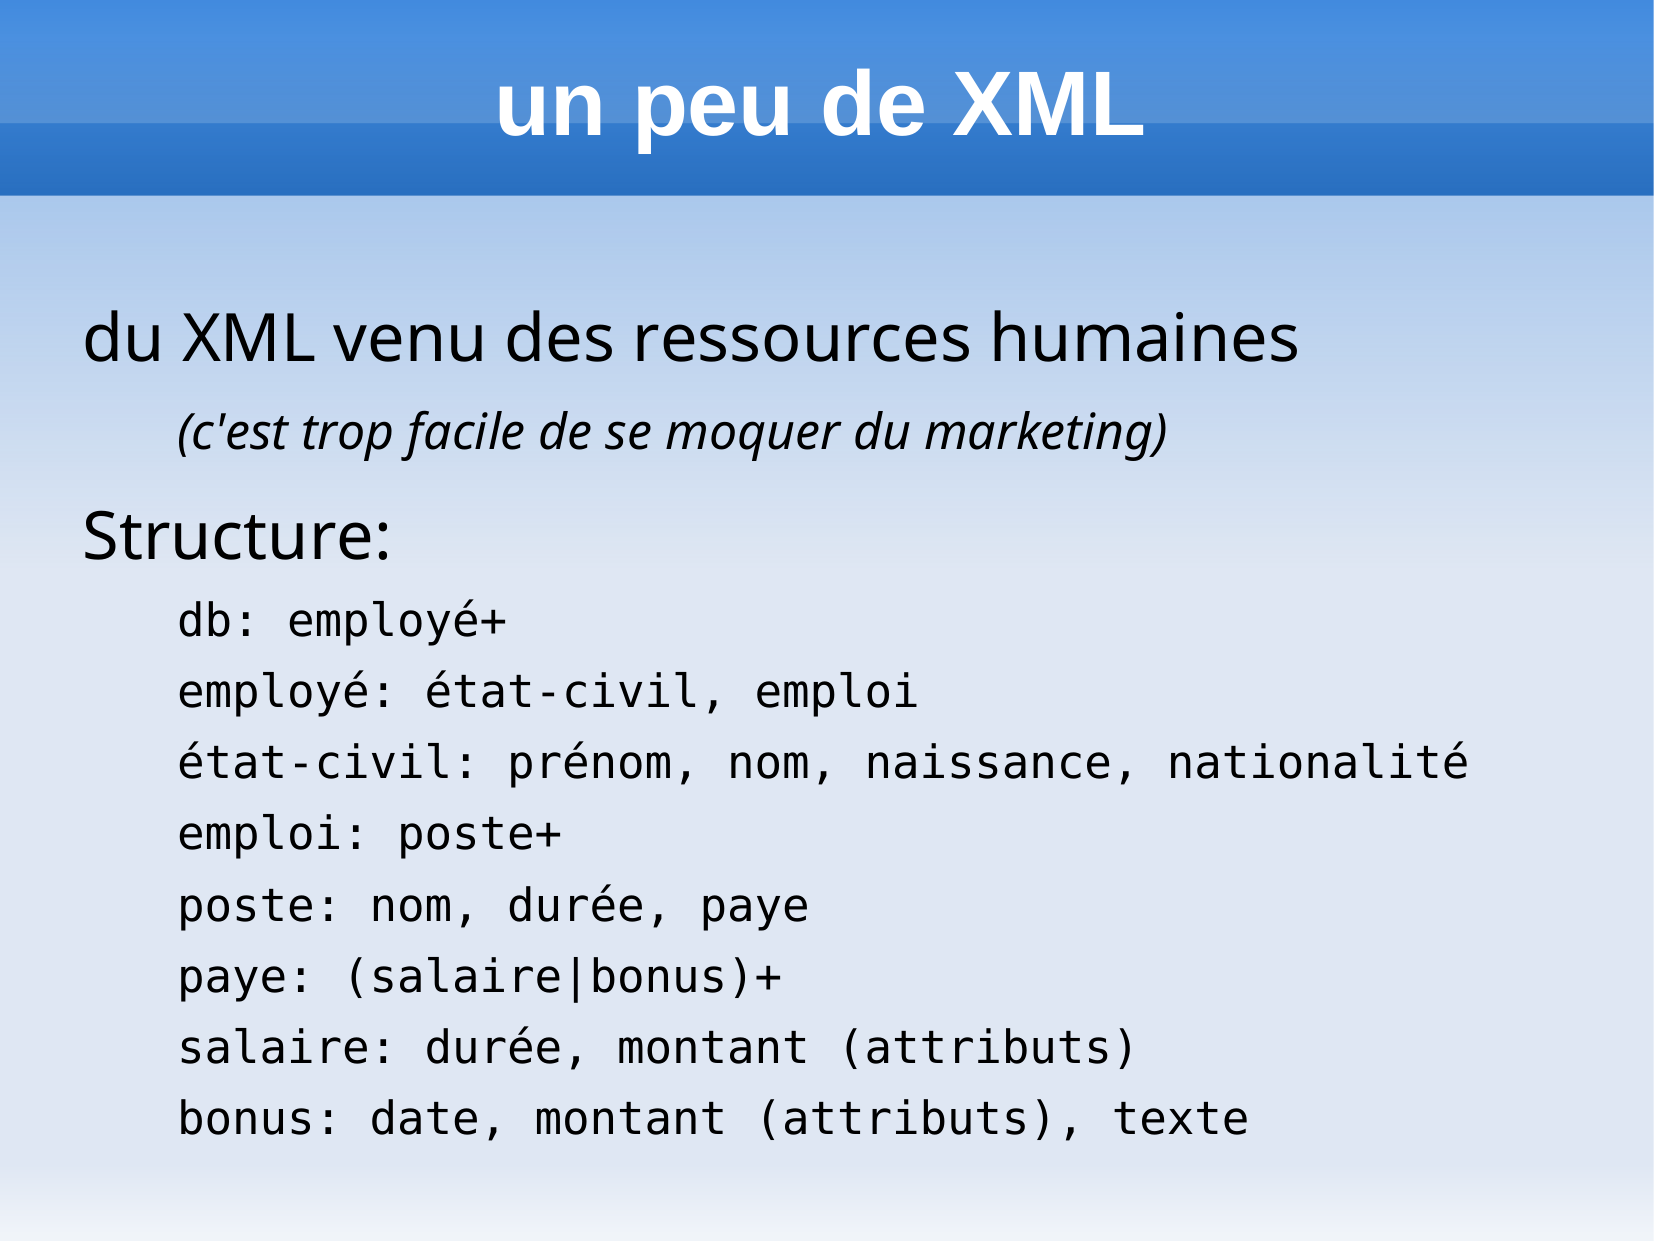

# un peu de XML
du XML venu des ressources humaines
(c'est trop facile de se moquer du marketing)
Structure:
db: employé+
employé: état-civil, emploi
état-civil: prénom, nom, naissance, nationalité
emploi: poste+
poste: nom, durée, paye
paye: (salaire|bonus)+
salaire: durée, montant (attributs)
bonus: date, montant (attributs), texte